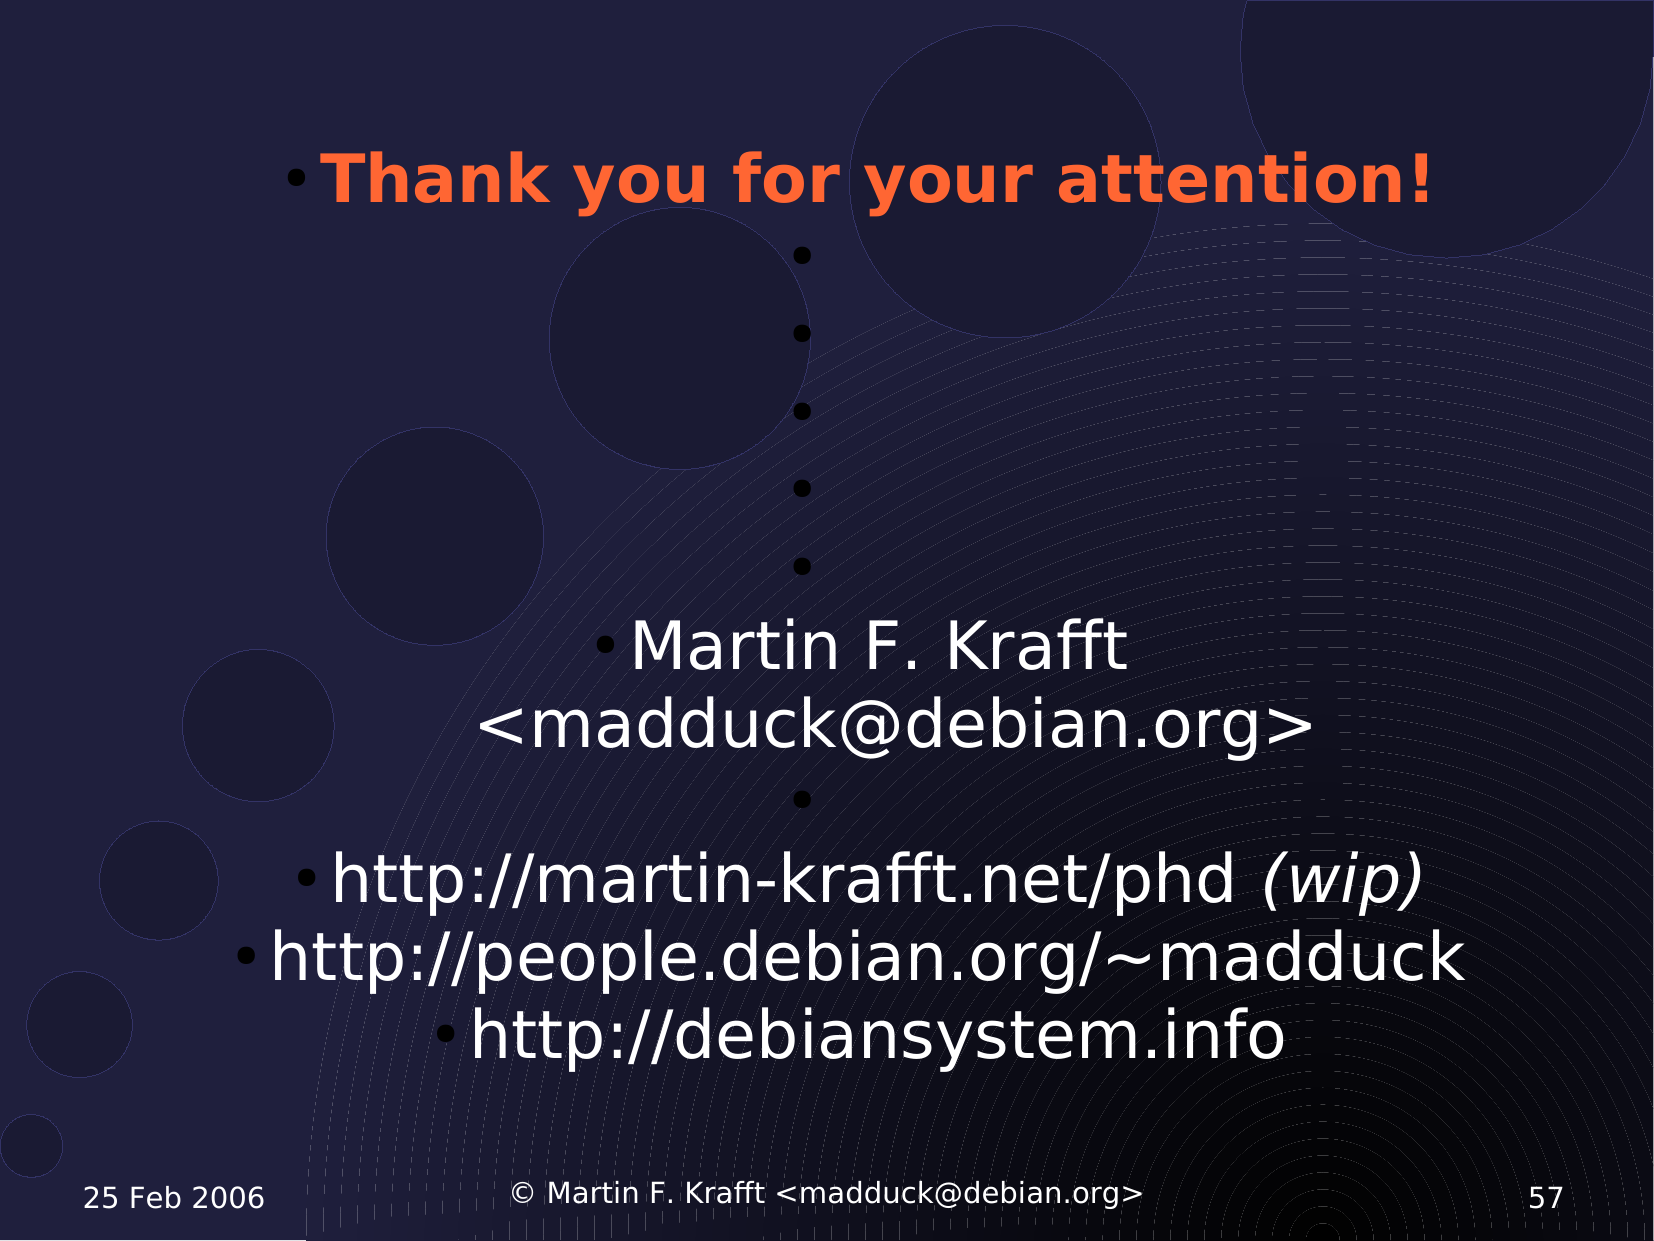

# Thank you for your attention!
Martin F. Krafft <madduck@debian.org>
http://martin-krafft.net/phd (wip)
http://people.debian.org/~madduck
http://debiansystem.info
© Martin F. Krafft <madduck@debian.org>
25 Feb 2006
57